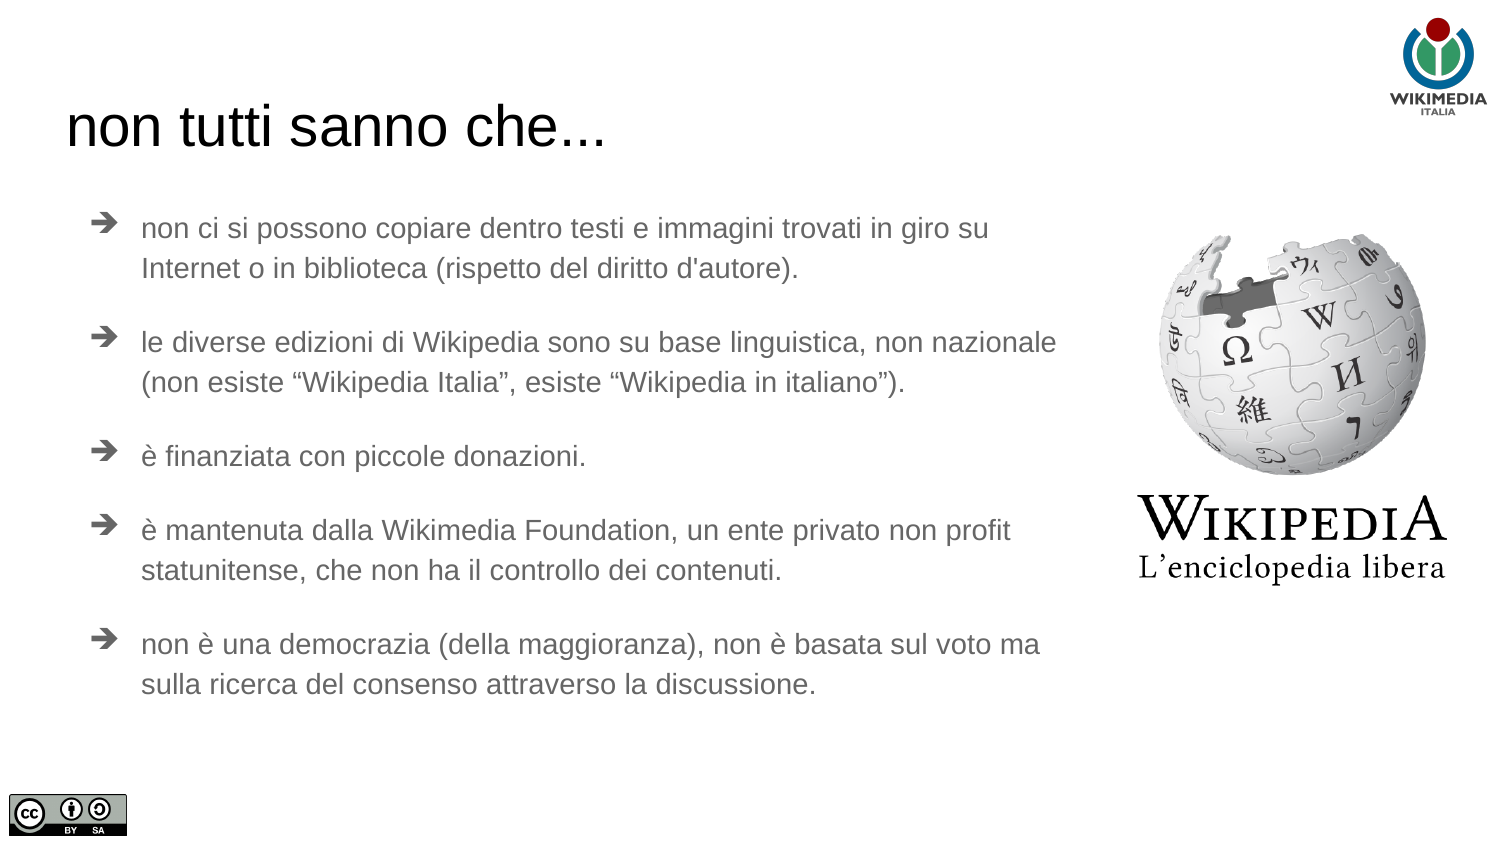

# non tutti sanno che...
non ci si possono copiare dentro testi e immagini trovati in giro su Internet o in biblioteca (rispetto del diritto d'autore).
le diverse edizioni di Wikipedia sono su base linguistica, non nazionale
(non esiste “Wikipedia Italia”, esiste “Wikipedia in italiano”).
è finanziata con piccole donazioni.
è mantenuta dalla Wikimedia Foundation, un ente privato non profit statunitense, che non ha il controllo dei contenuti.
non è una democrazia (della maggioranza), non è basata sul voto ma sulla ricerca del consenso attraverso la discussione.